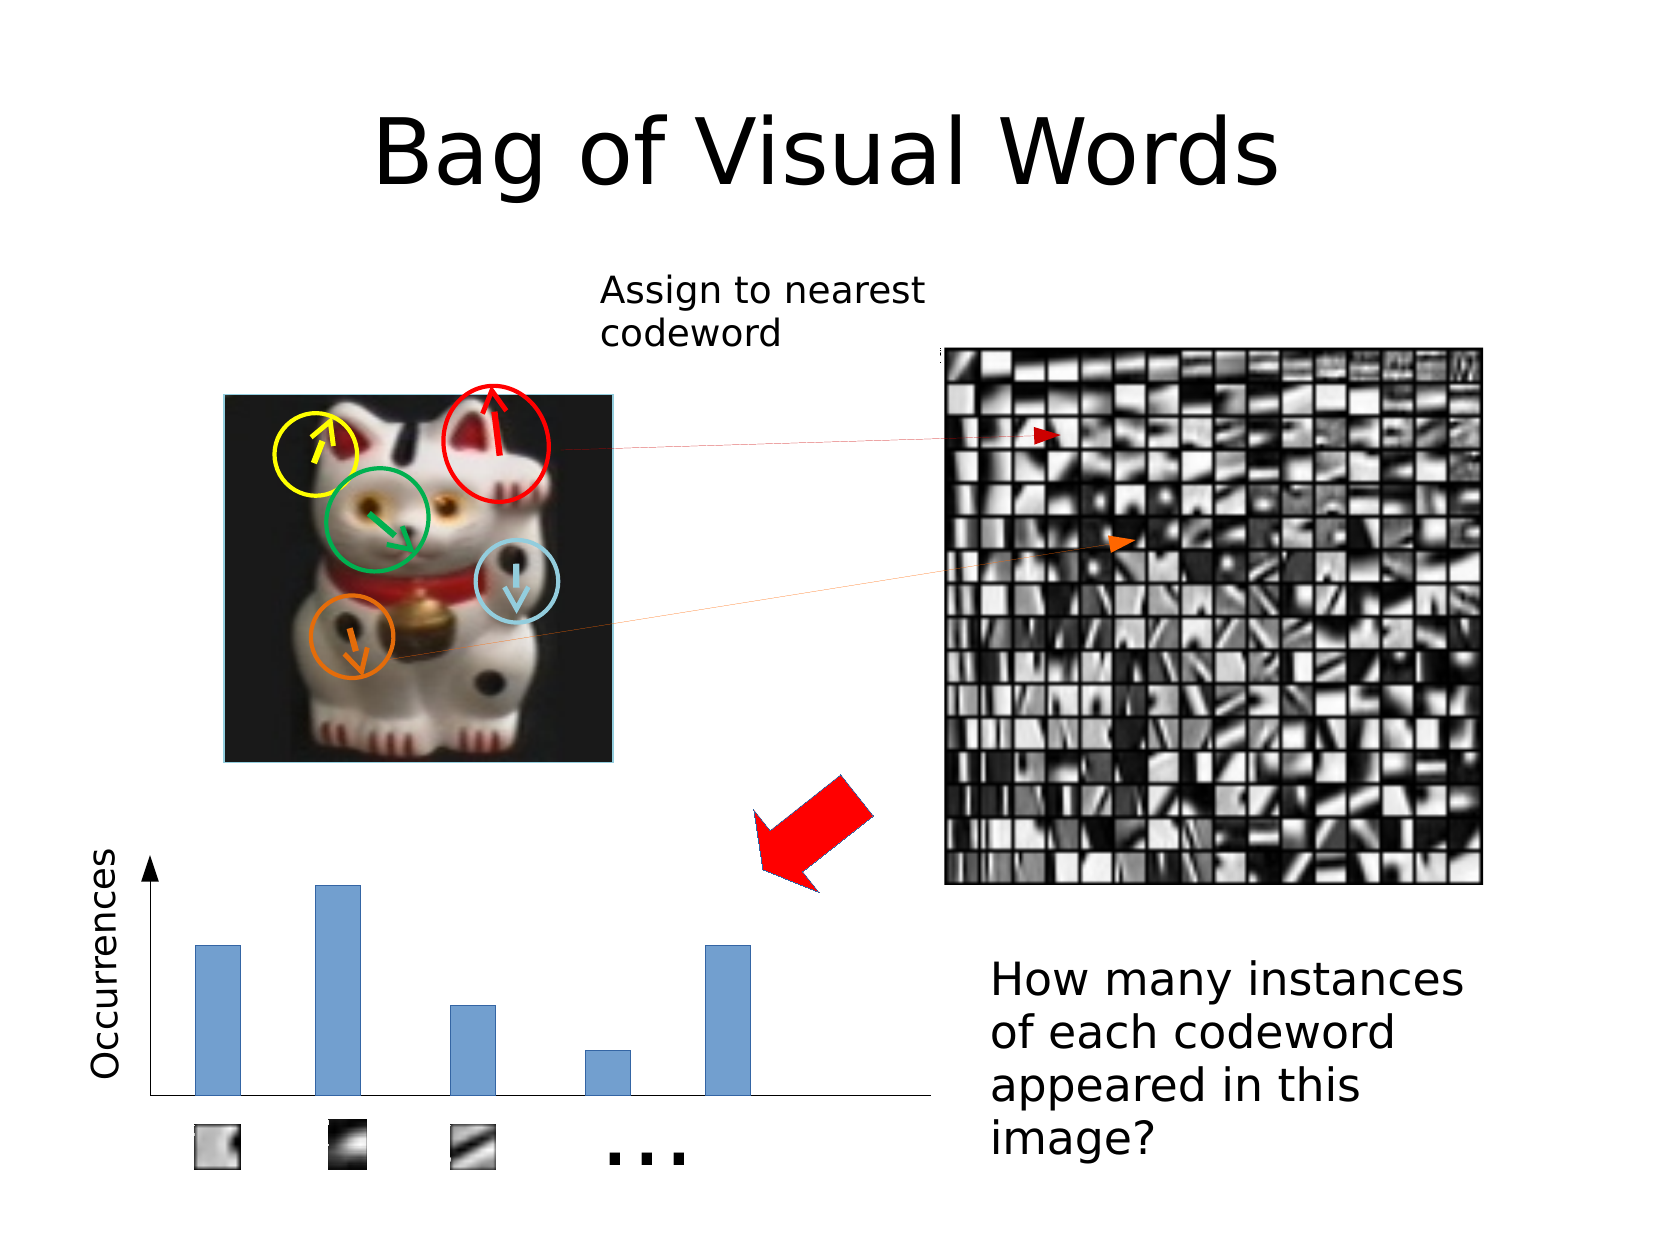

# Bag of Visual Words
Assign to nearest codeword
Occurrences
How many instances of each codeword appeared in this image?
...